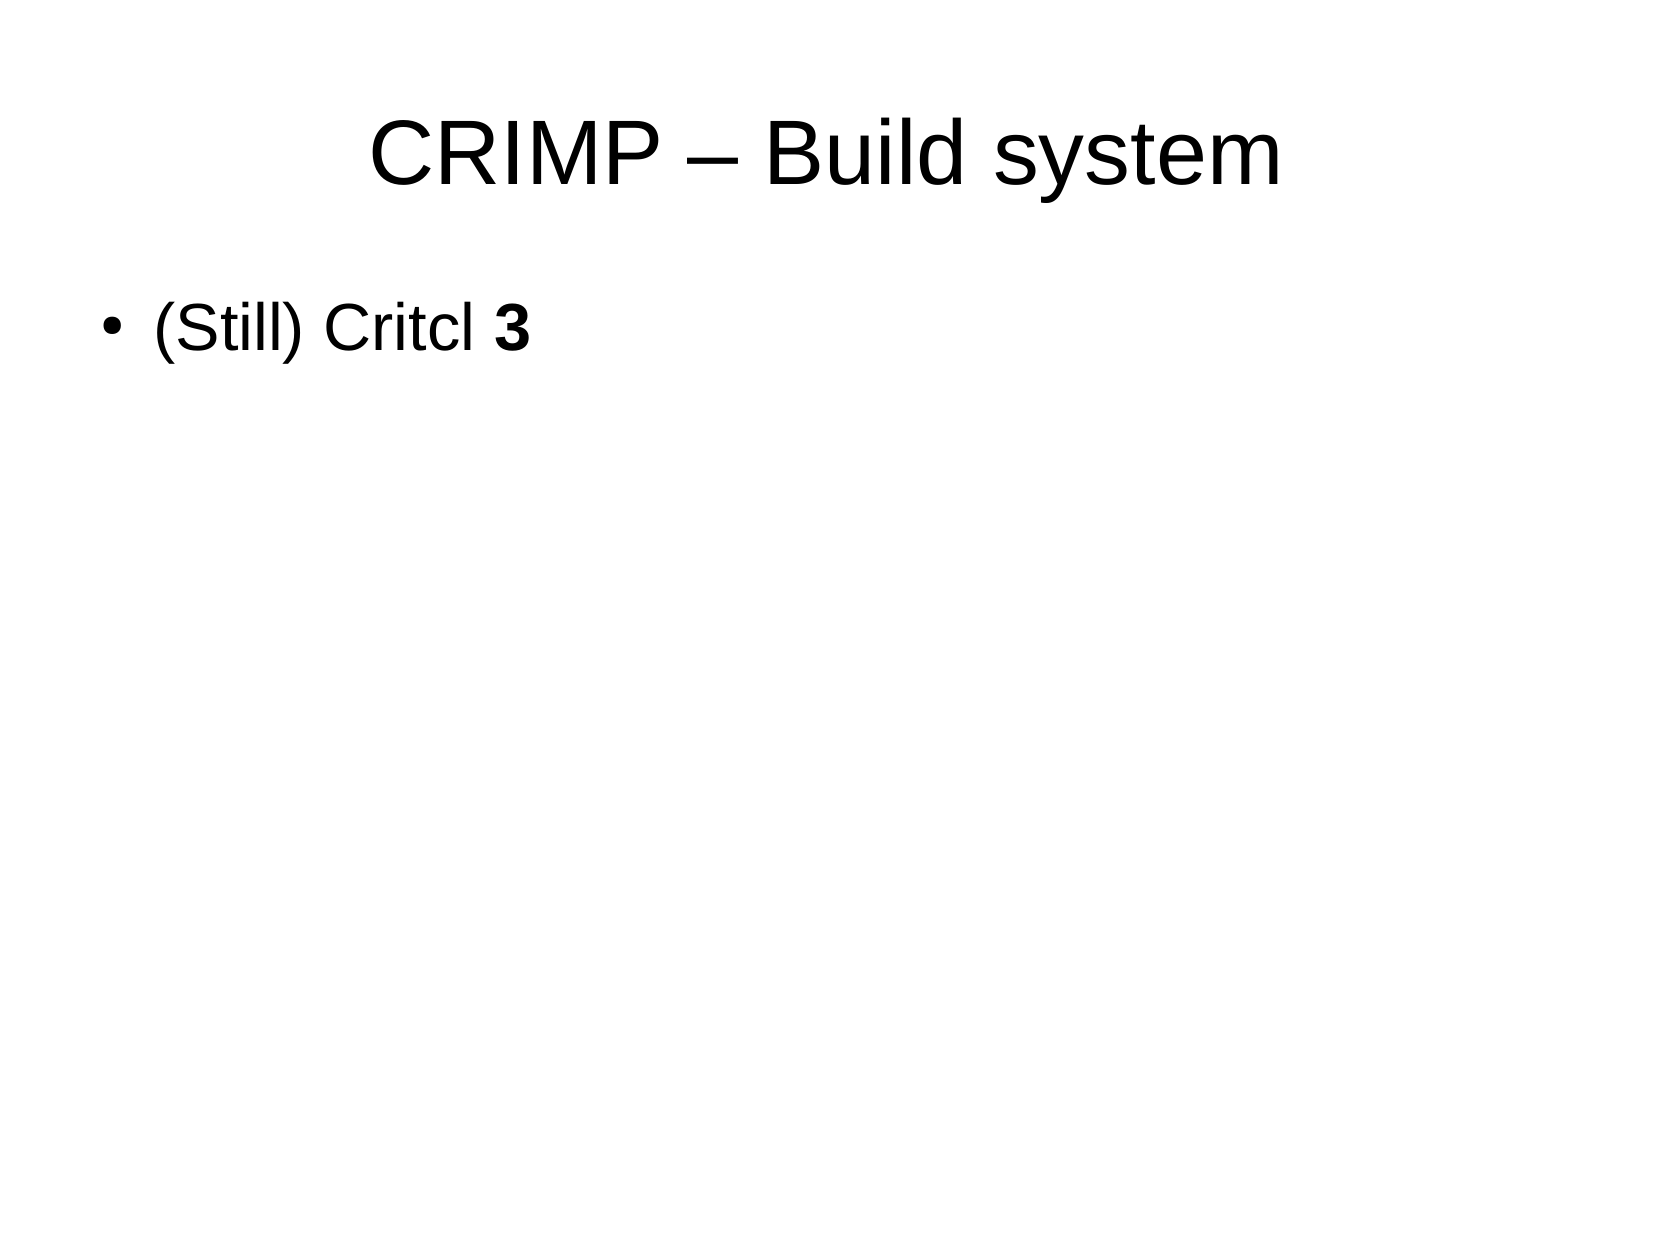

# CRIMP – Build system
(Still) Critcl 3